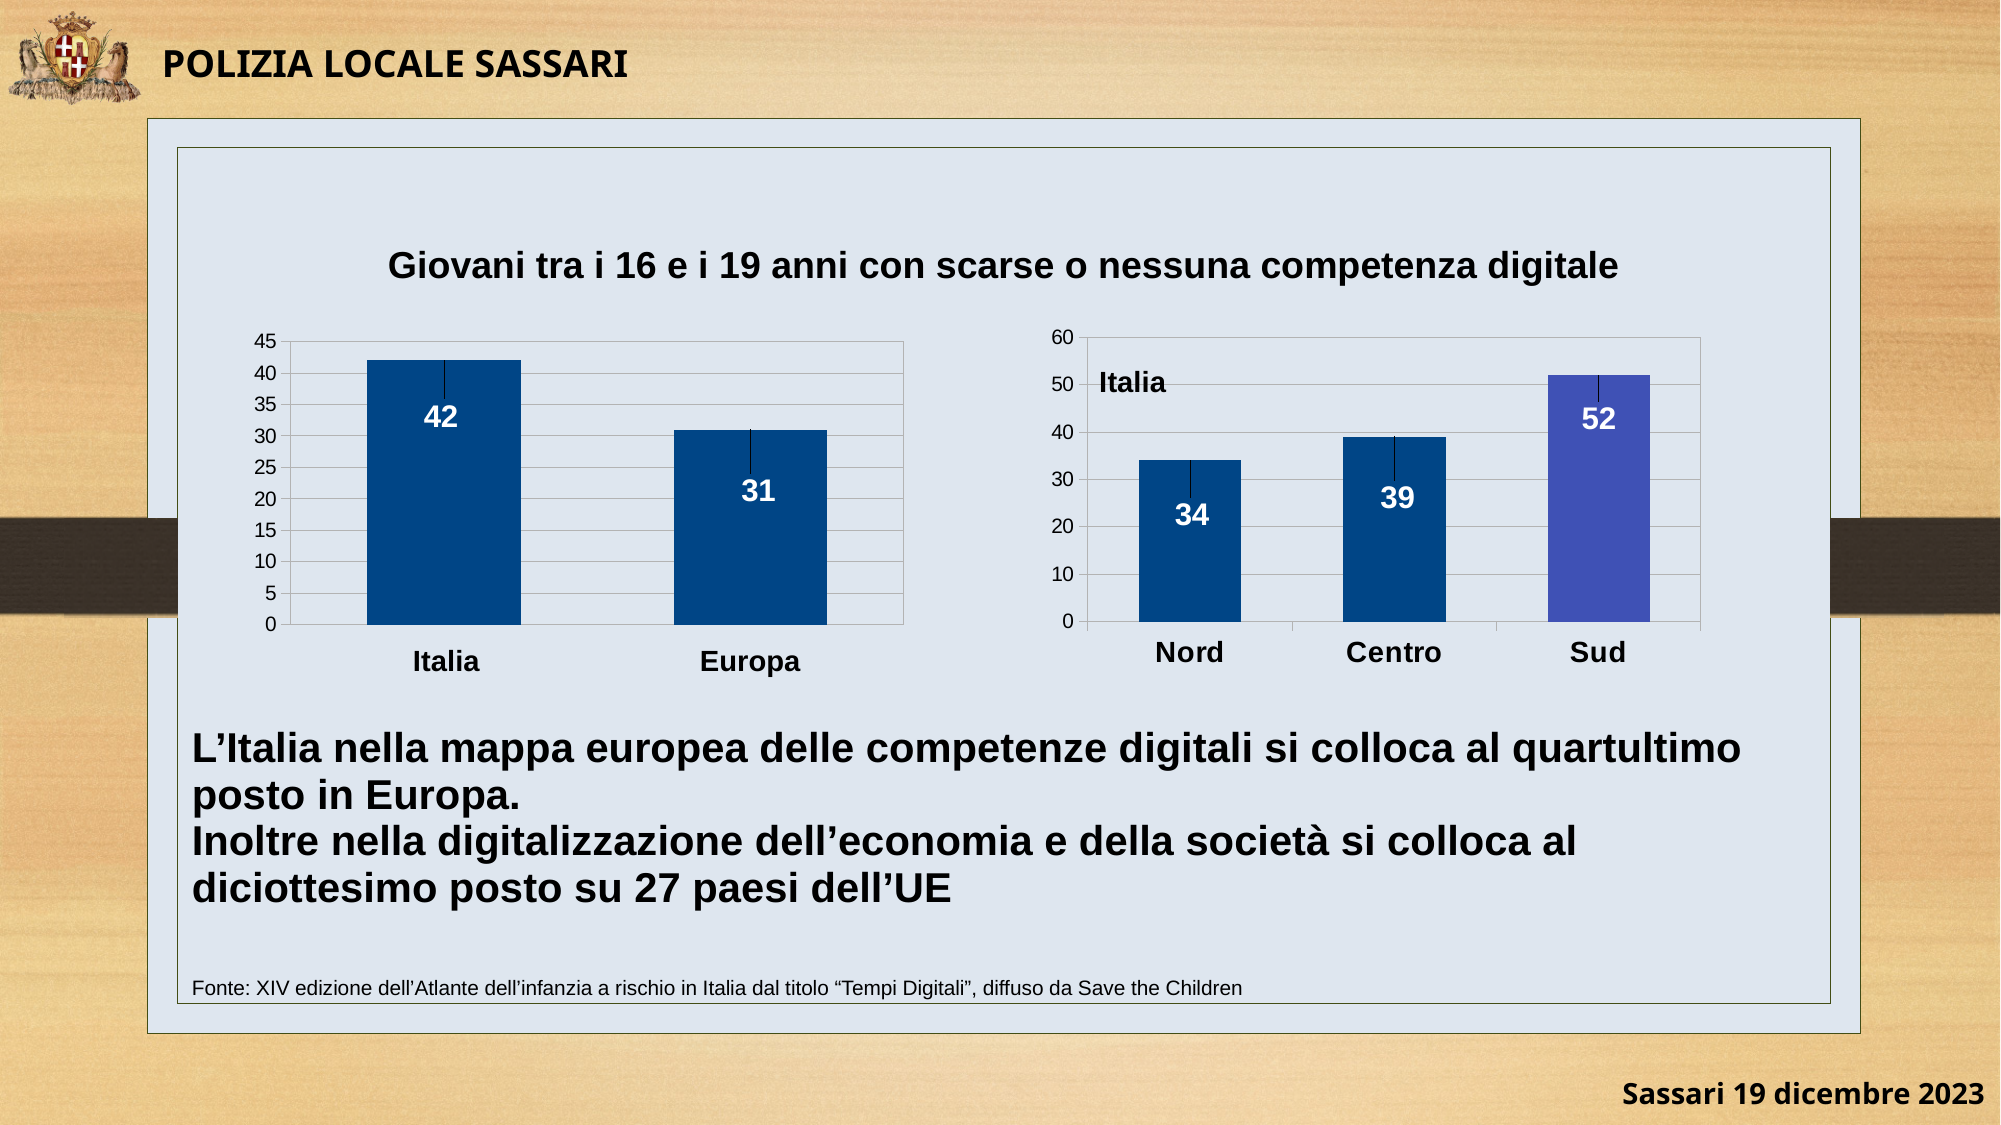

POLIZIA LOCALE SASSARI
### Chart
| Category | Scarsa o nessuna competenza |
|---|---|
| Nord | 34.0 |
| Centro | 39.0 |
| Sud | 52.0 |
### Chart
| Category | Scarsa o nessuna competenza |
|---|---|
| Italia | 42.0 |
| Europa | 31.0 |Giovani tra i 16 e i 19 anni con scarse o nessuna competenza digitale
Italia
Italia
Europa
L’Italia nella mappa europea delle competenze digitali si colloca al quartultimo posto in Europa.
Inoltre nella digitalizzazione dell’economia e della società si colloca al diciottesimo posto su 27 paesi dell’UE
Fonte: XIV edizione dell’Atlante dell’infanzia a rischio in Italia dal titolo “Tempi Digitali”, diffuso da Save the Children
Sassari 19 dicembre 2023